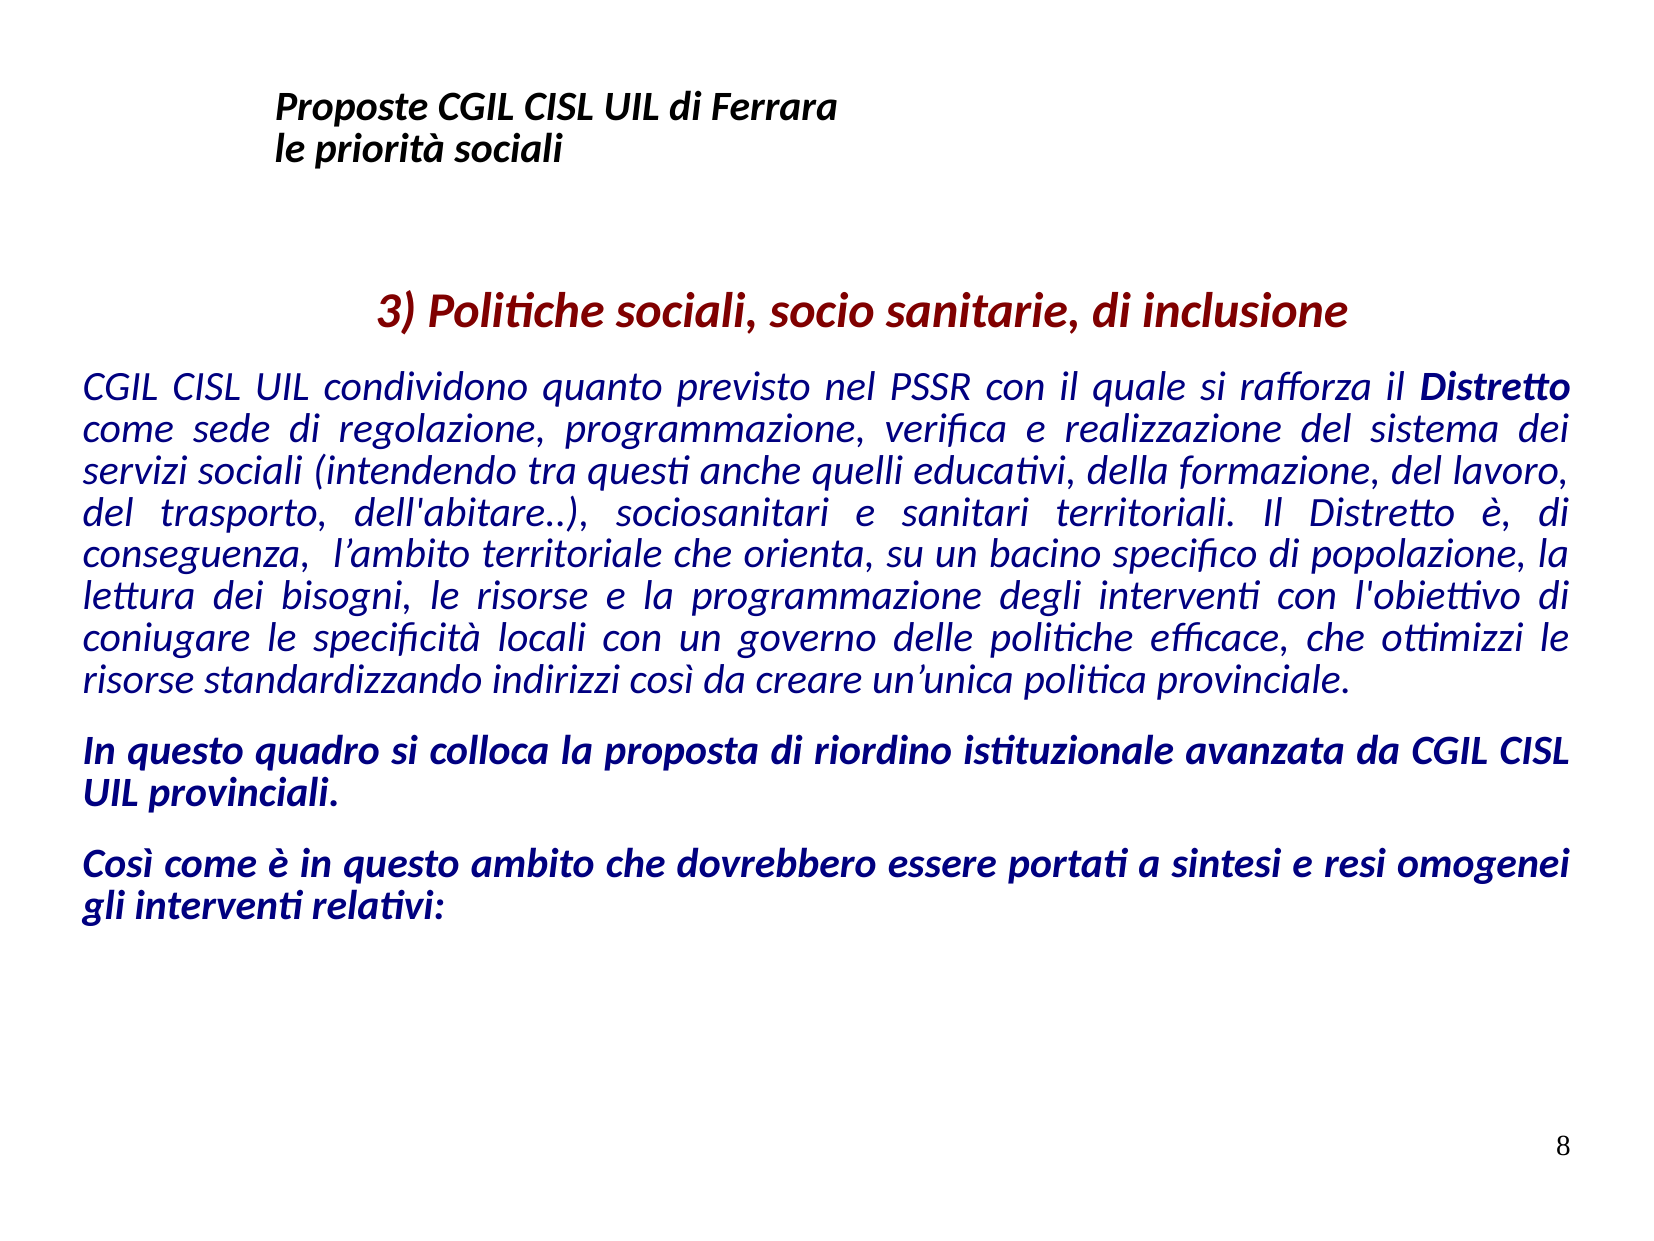

# Proposte CGIL CISL UIL di Ferrara le priorità sociali
3) Politiche sociali, socio sanitarie, di inclusione
CGIL CISL UIL condividono quanto previsto nel PSSR con il quale si rafforza il Distretto come sede di regolazione, programmazione, verifica e realizzazione del sistema dei servizi sociali (intendendo tra questi anche quelli educativi, della formazione, del lavoro, del trasporto, dell'abitare..), sociosanitari e sanitari territoriali. Il Distretto è, di conseguenza, l’ambito territoriale che orienta, su un bacino specifico di popolazione, la lettura dei bisogni, le risorse e la programmazione degli interventi con l'obiettivo di coniugare le specificità locali con un governo delle politiche efficace, che ottimizzi le risorse standardizzando indirizzi così da creare un’unica politica provinciale.
In questo quadro si colloca la proposta di riordino istituzionale avanzata da CGIL CISL UIL provinciali.
Così come è in questo ambito che dovrebbero essere portati a sintesi e resi omogenei gli interventi relativi:
8